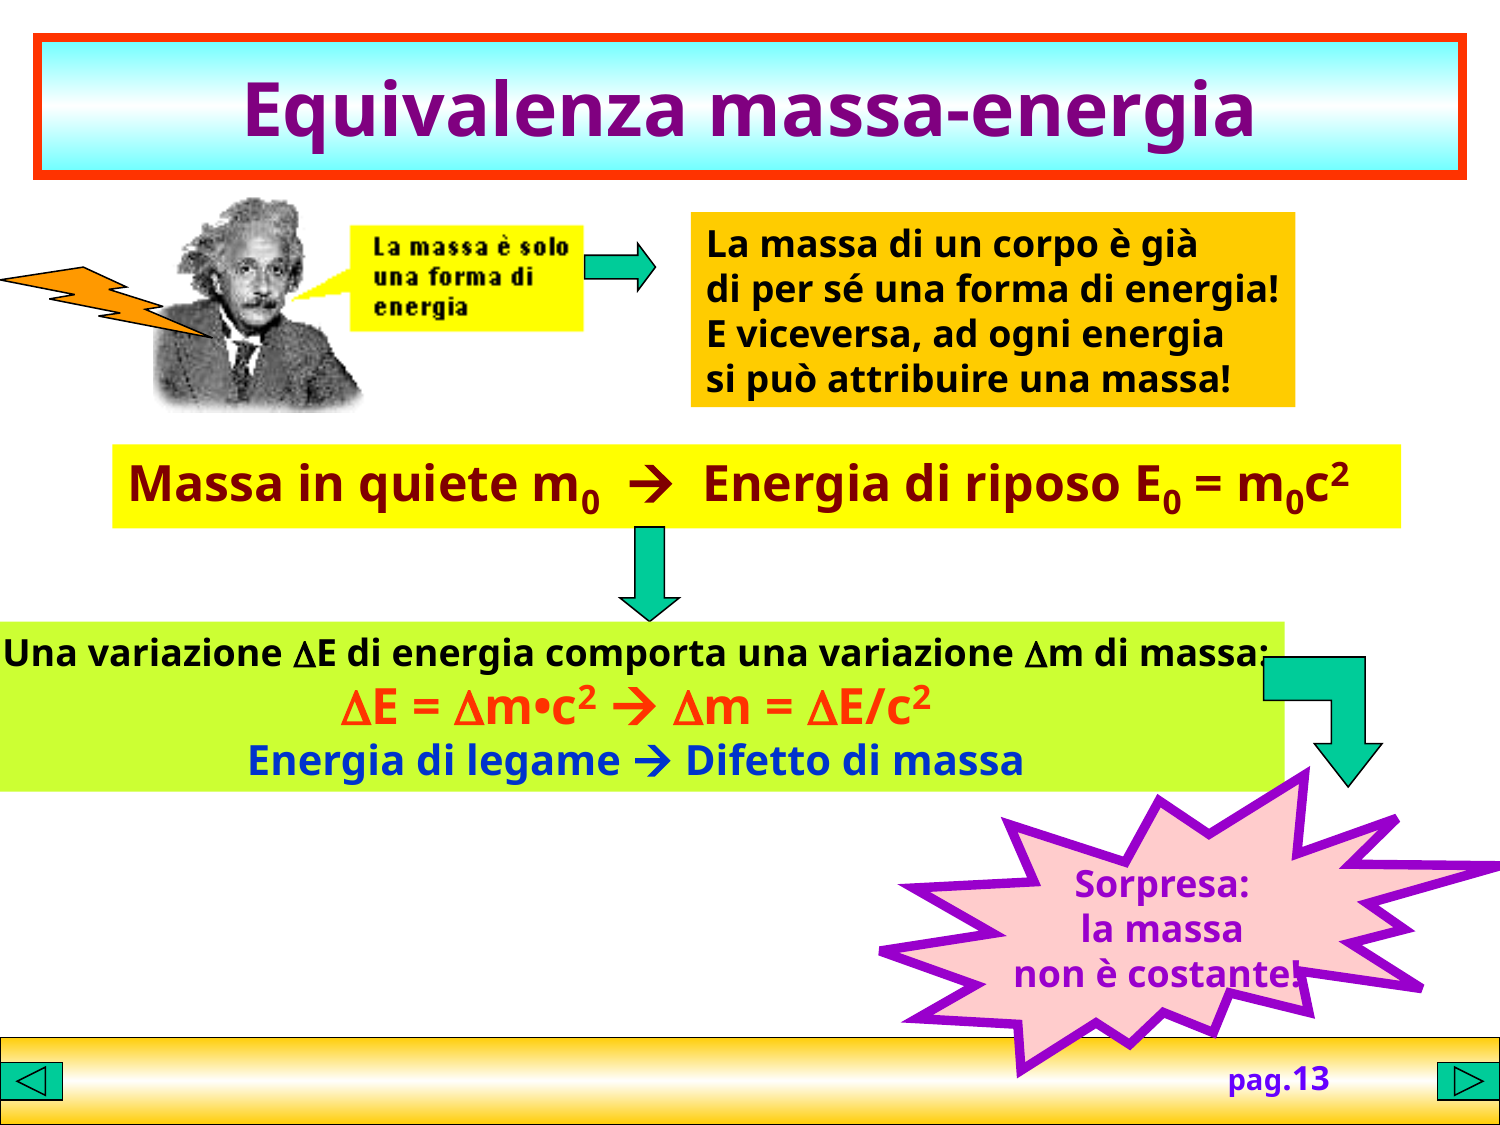

# Equivalenza massa-energia
La massa di un corpo è già
di per sé una forma di energia!
E viceversa, ad ogni energia
si può attribuire una massa!
Massa in quiete m0  Energia di riposo E0 = m0c2
Una variazione DE di energia comporta una variazione Dm di massa:
DE = Dm•c2  Dm = DE/c2
Energia di legame  Difetto di massa
Sorpresa:
la massa
non è costante!
13